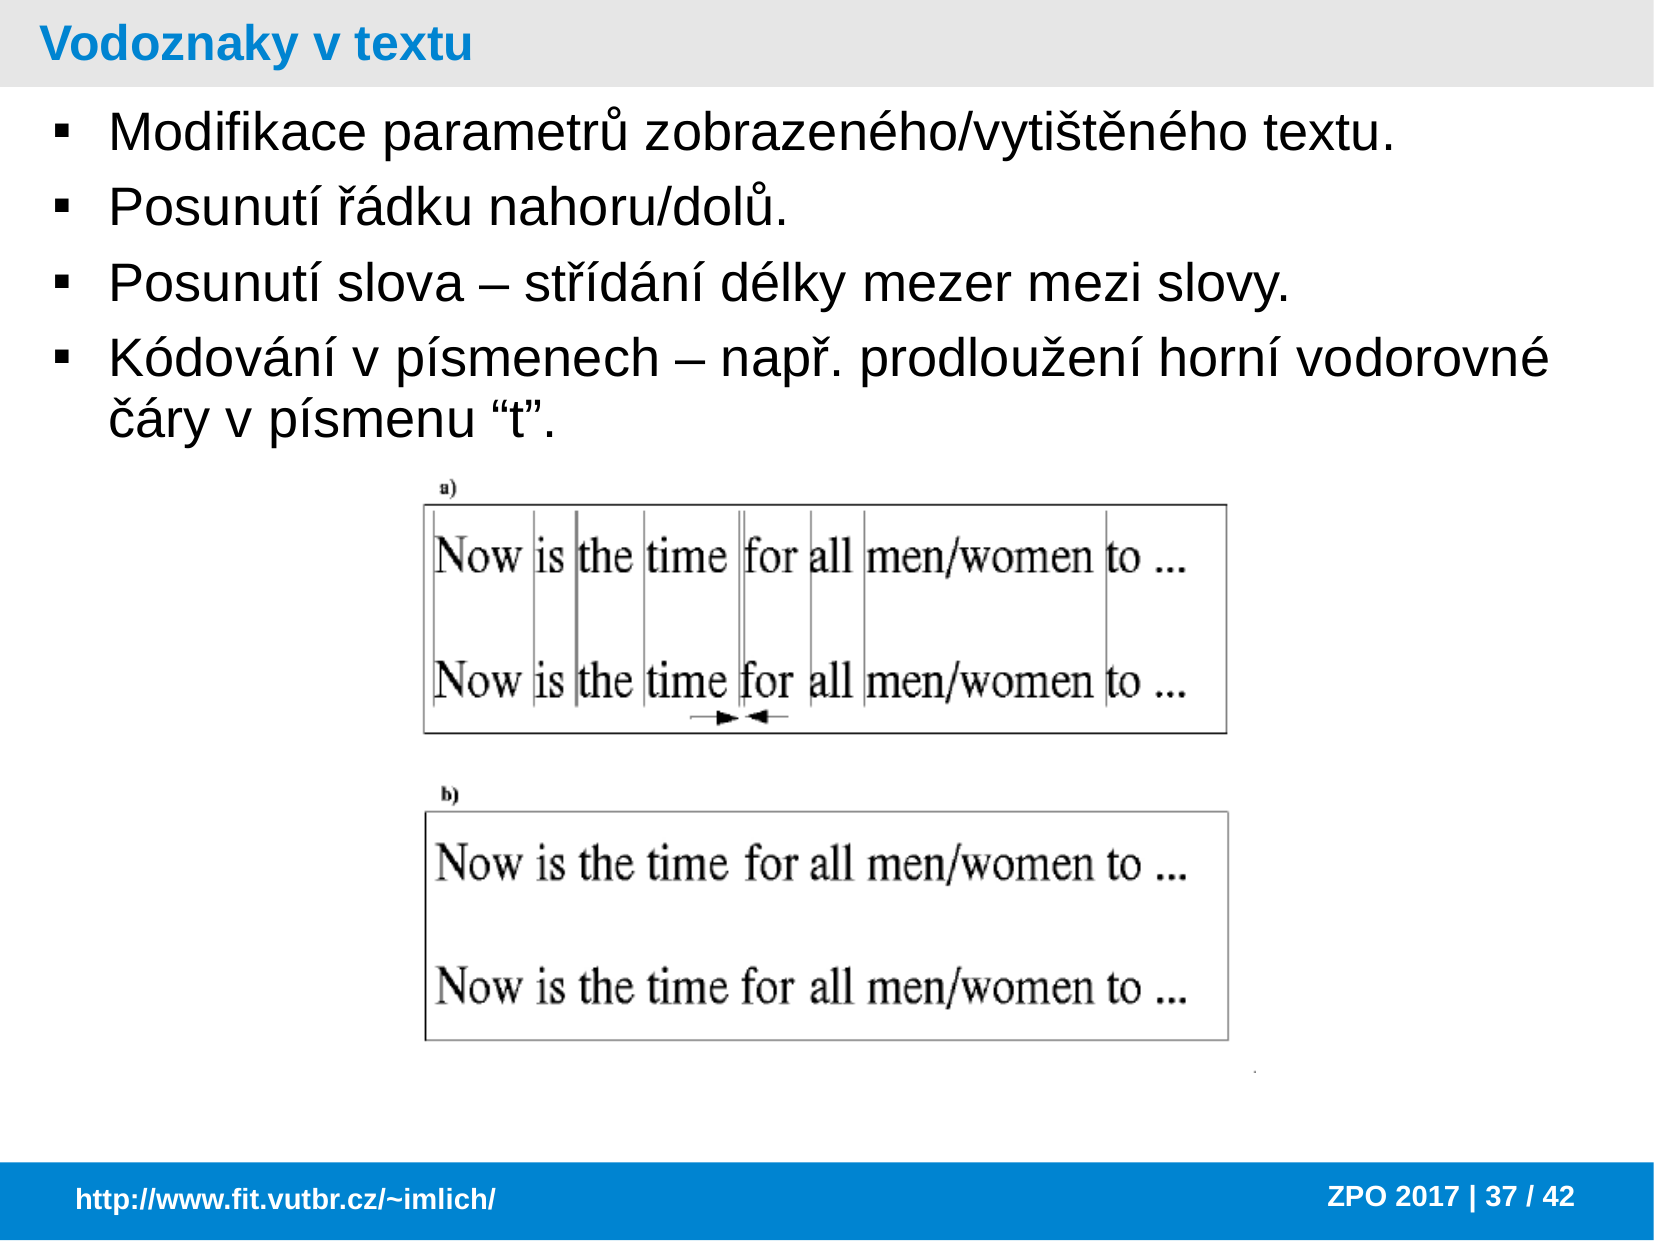

# Vodoznaky v textu
Modifikace parametrů zobrazeného/vytištěného textu.
Posunutí řádku nahoru/dolů.
Posunutí slova – střídání délky mezer mezi slovy.
Kódování v písmenech – např. prodloužení horní vodorovné čáry v písmenu “t”.